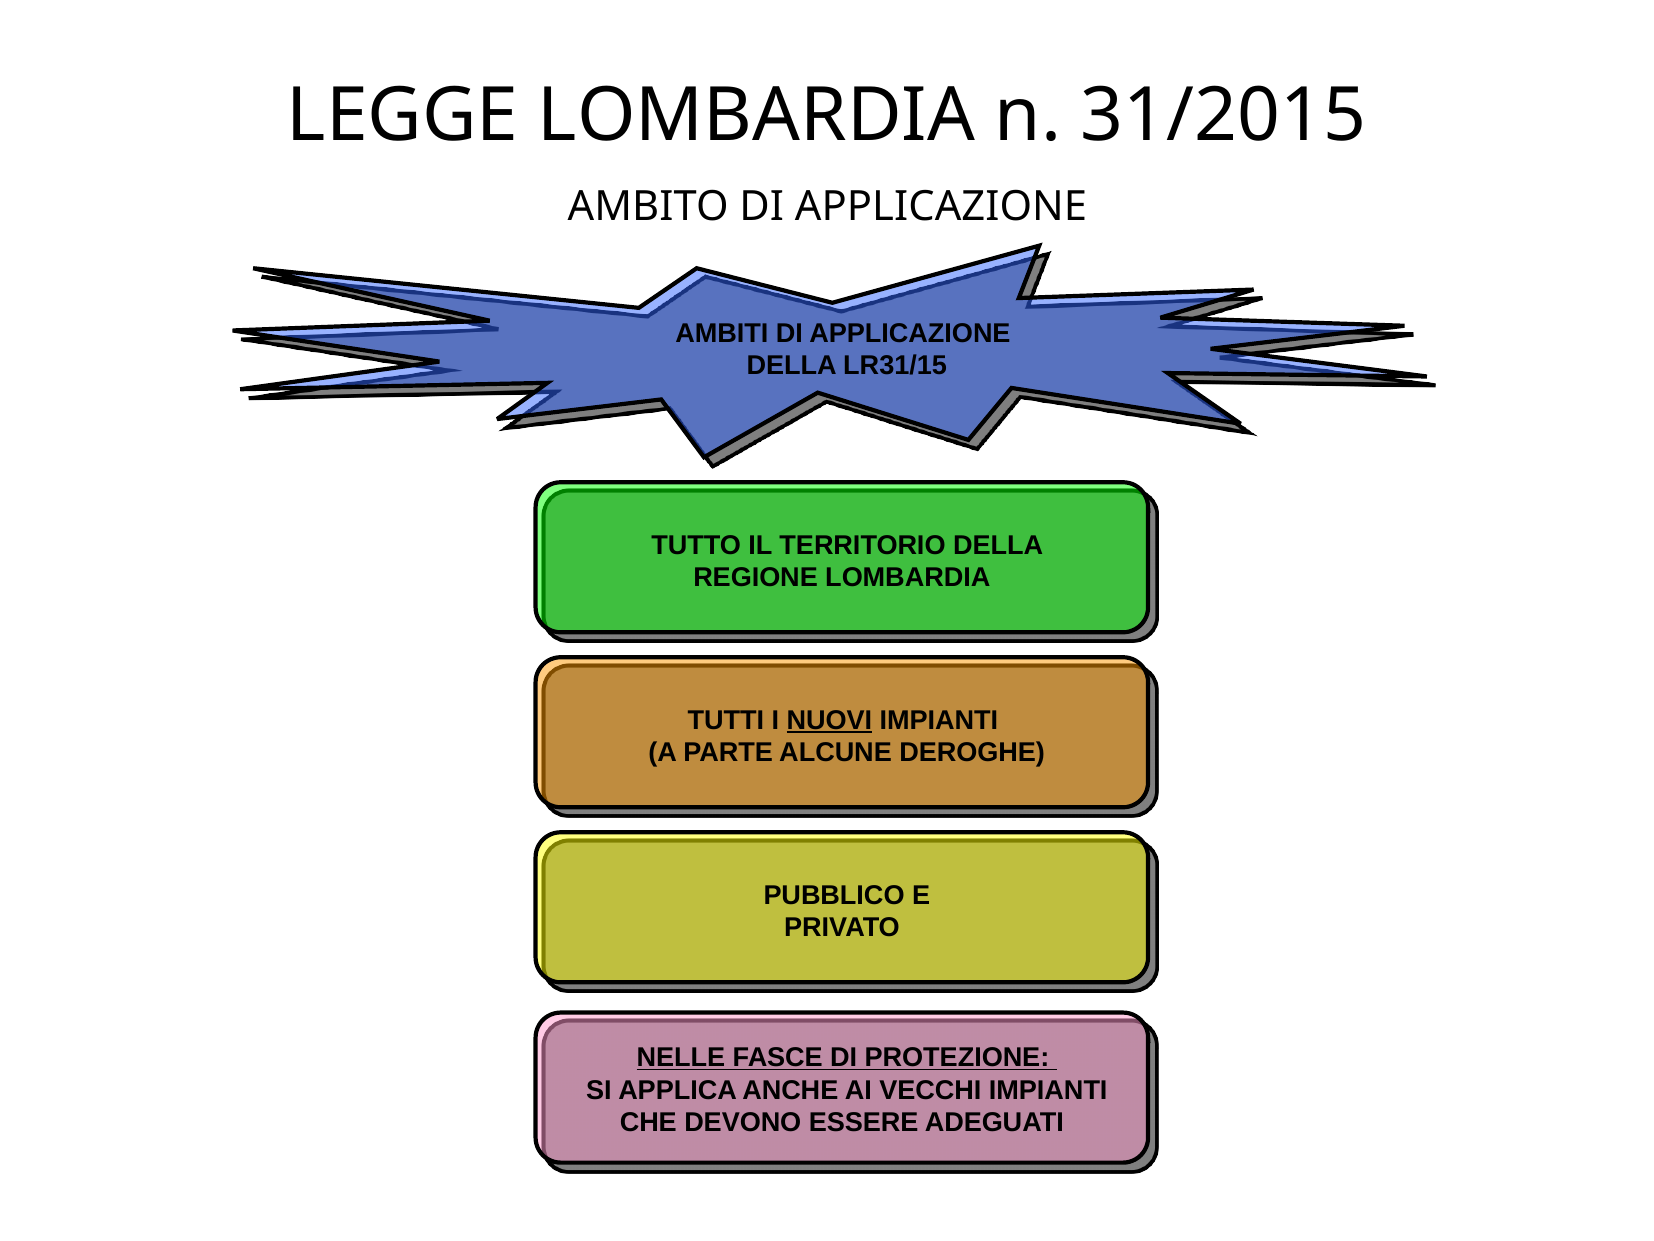

# LEGGE LOMBARDIA n. 31/2015
AMBITO DI APPLICAZIONE
AMBITI DI APPLICAZIONE
DELLA LR31/15
TUTTO IL TERRITORIO DELLA REGIONE LOMBARDIA
TUTTI I NUOVI IMPIANTI
(A PARTE ALCUNE DEROGHE)
PUBBLICO E PRIVATO
NELLE FASCE DI PROTEZIONE:
SI APPLICA ANCHE AI VECCHI IMPIANTI CHE DEVONO ESSERE ADEGUATI